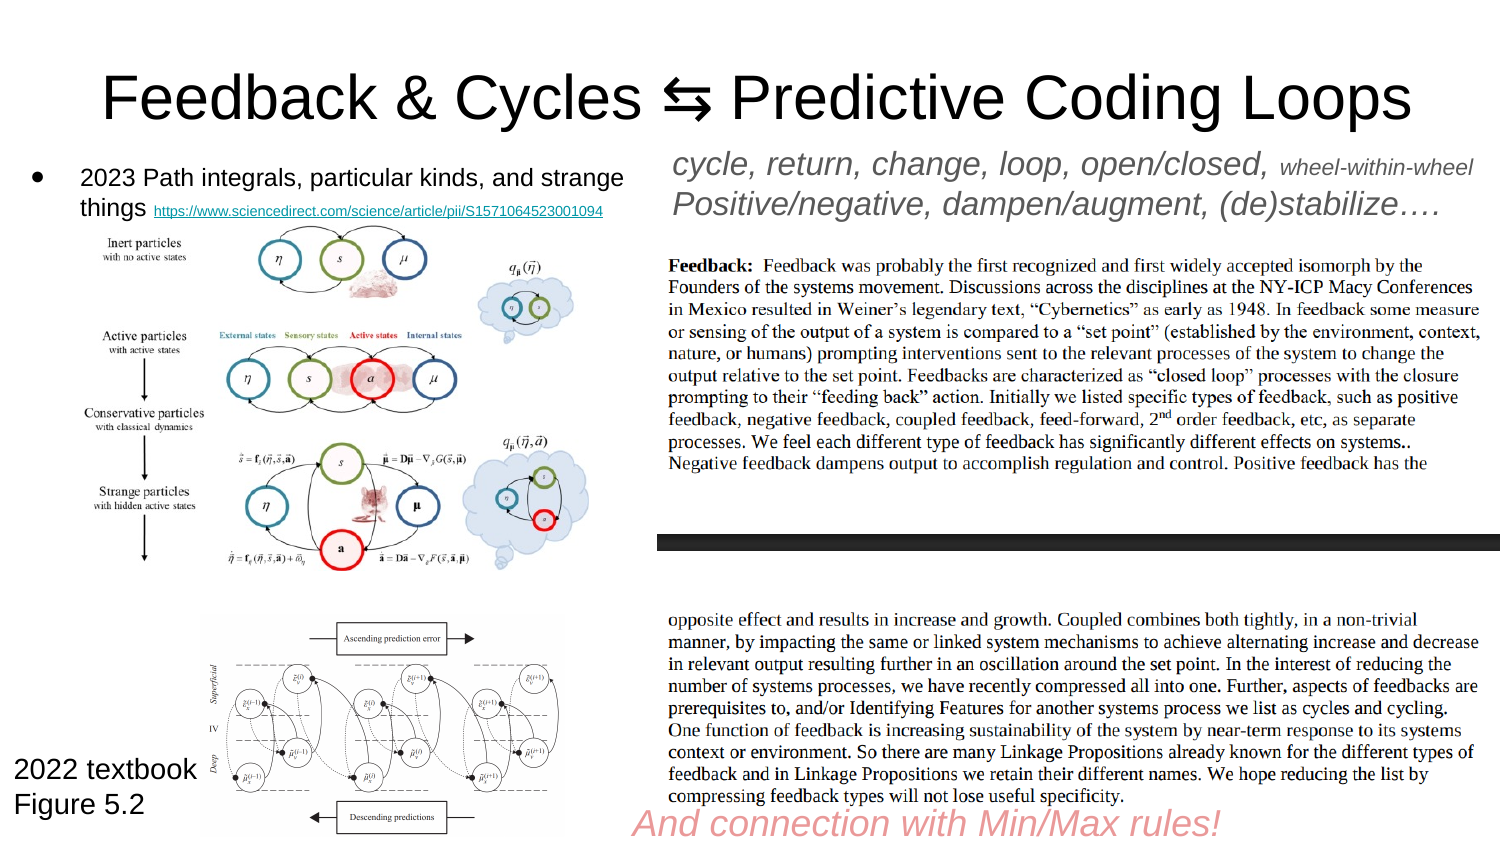

# 2 Feedback & Cycles ⇆ Predictive Coding Loops
cycle, return, change, loop, open/closed, wheel-within-wheel
Positive/negative, dampen/augment, (de)stabilize….
2023 Path integrals, particular kinds, and strange things https://www.sciencedirect.com/science/article/pii/S1571064523001094
2022 textbook Figure 5.2
And connection with Min/Max rules!